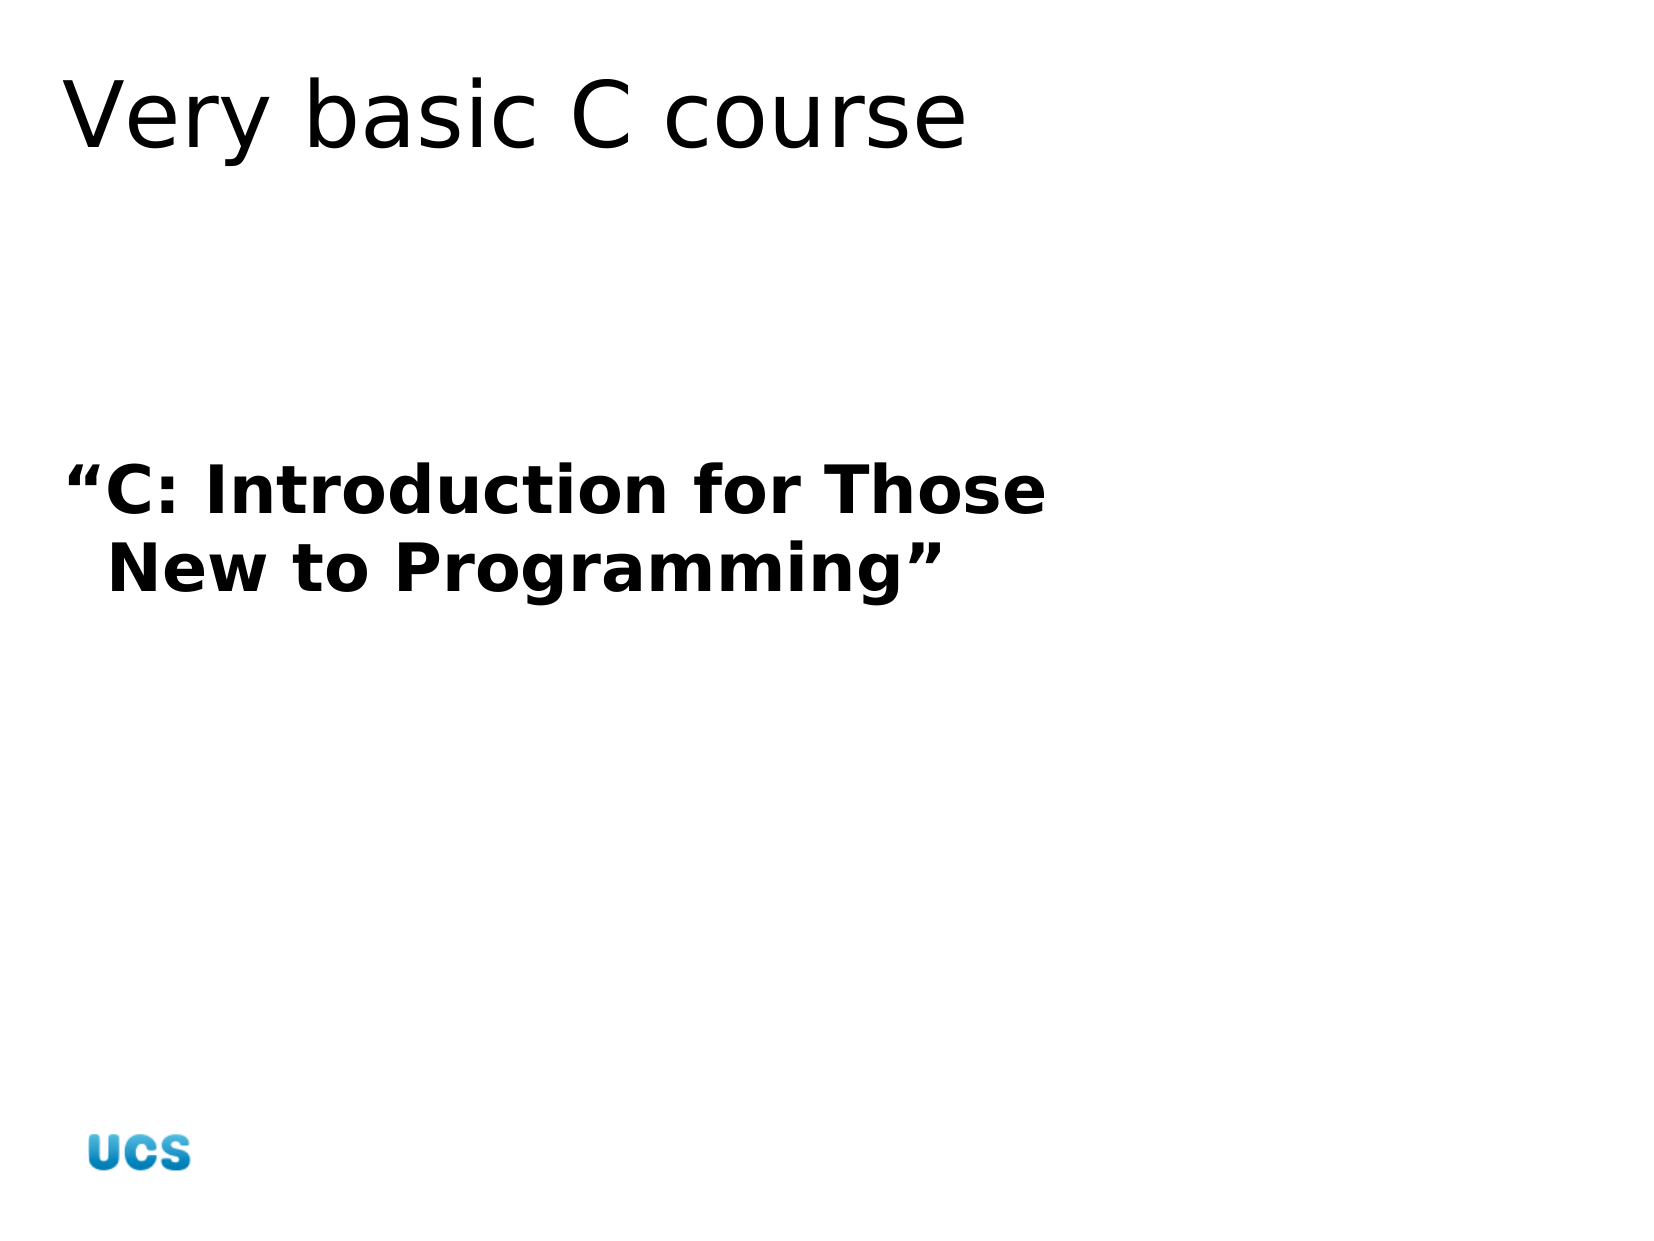

Very basic C course
“C: Introduction for Those
	New to Programming”